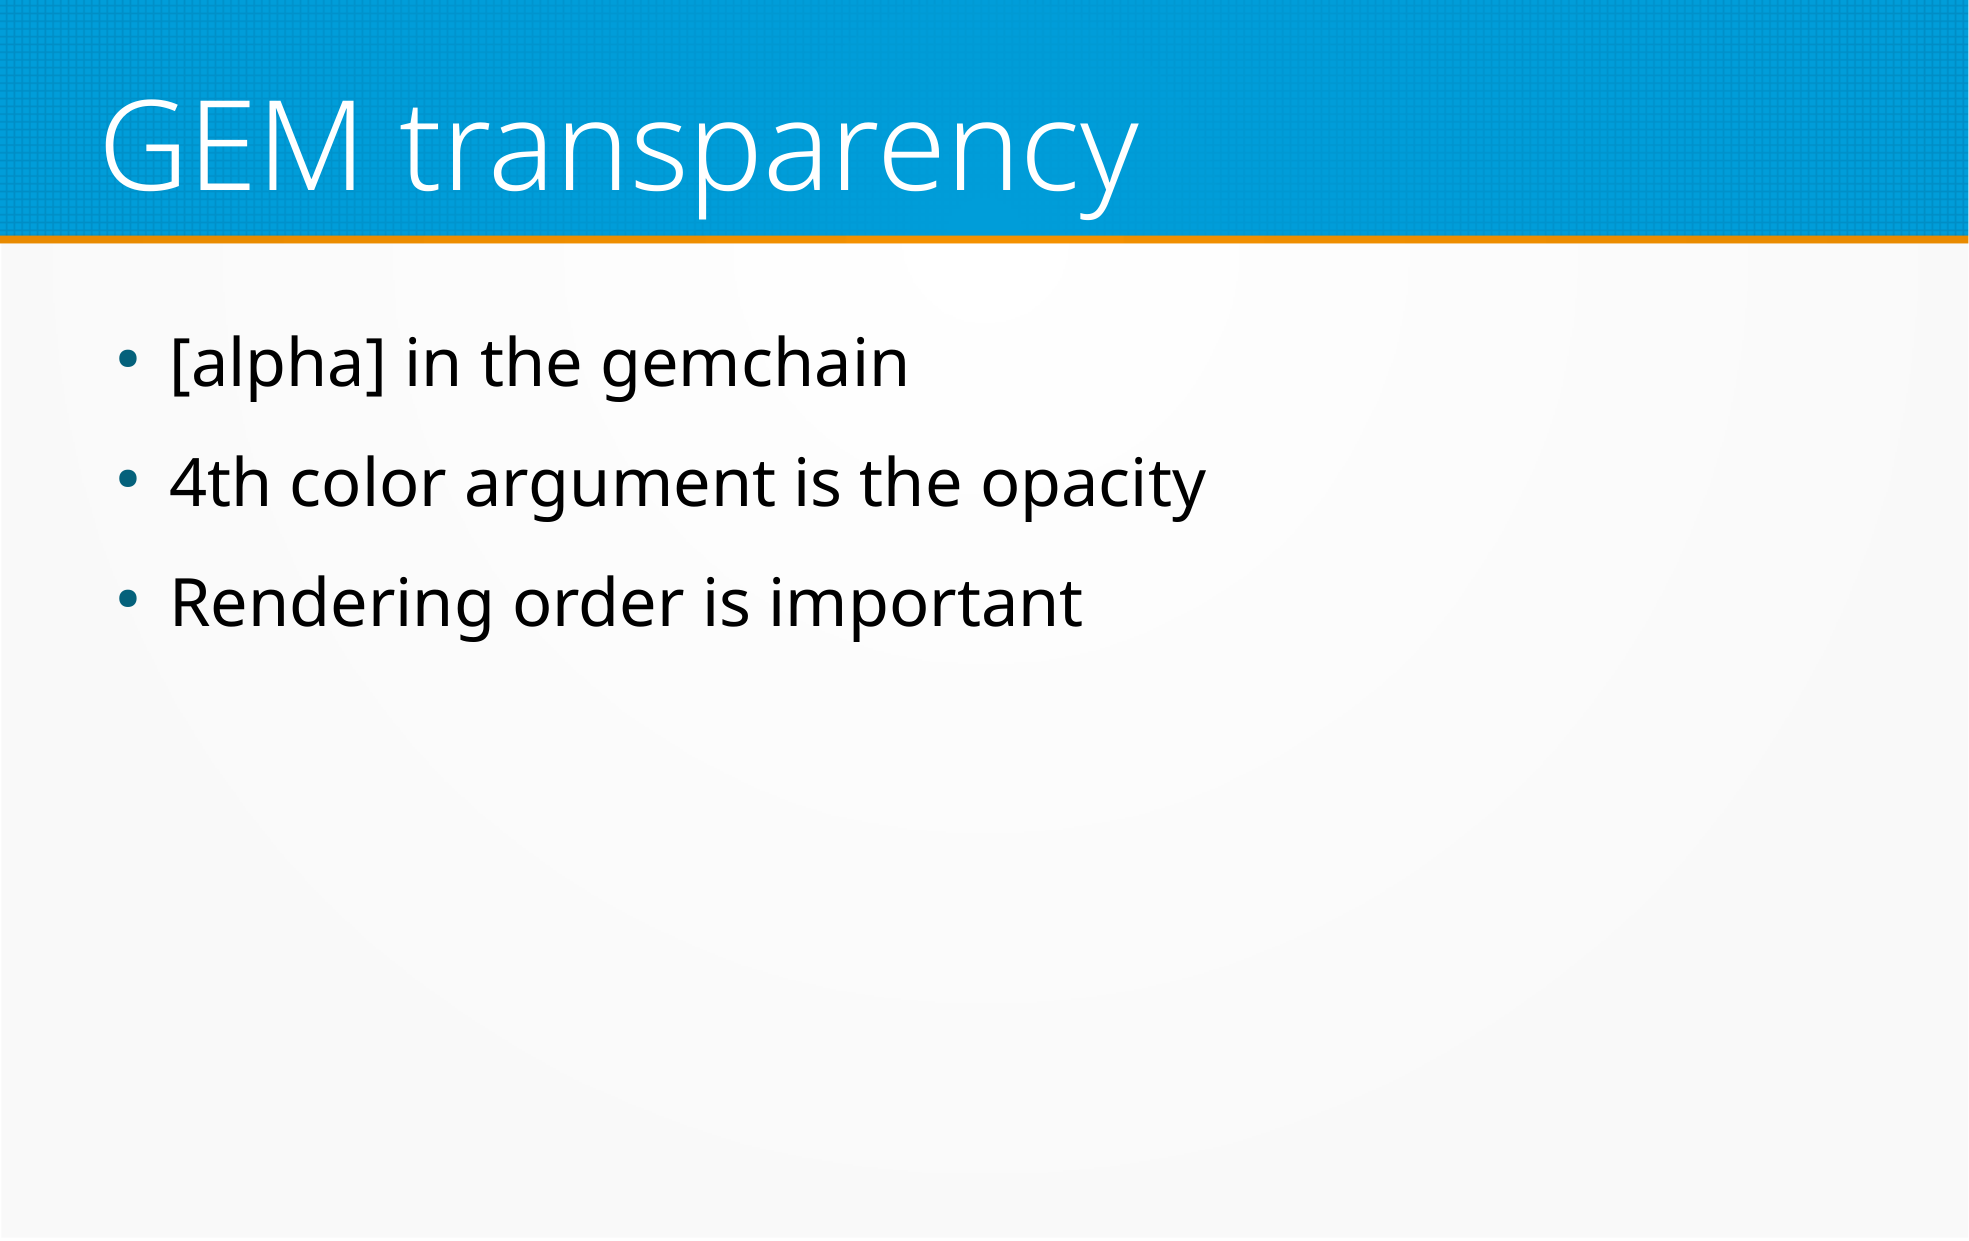

# GEM transparency
[alpha] in the gemchain
4th color argument is the opacity
Rendering order is important